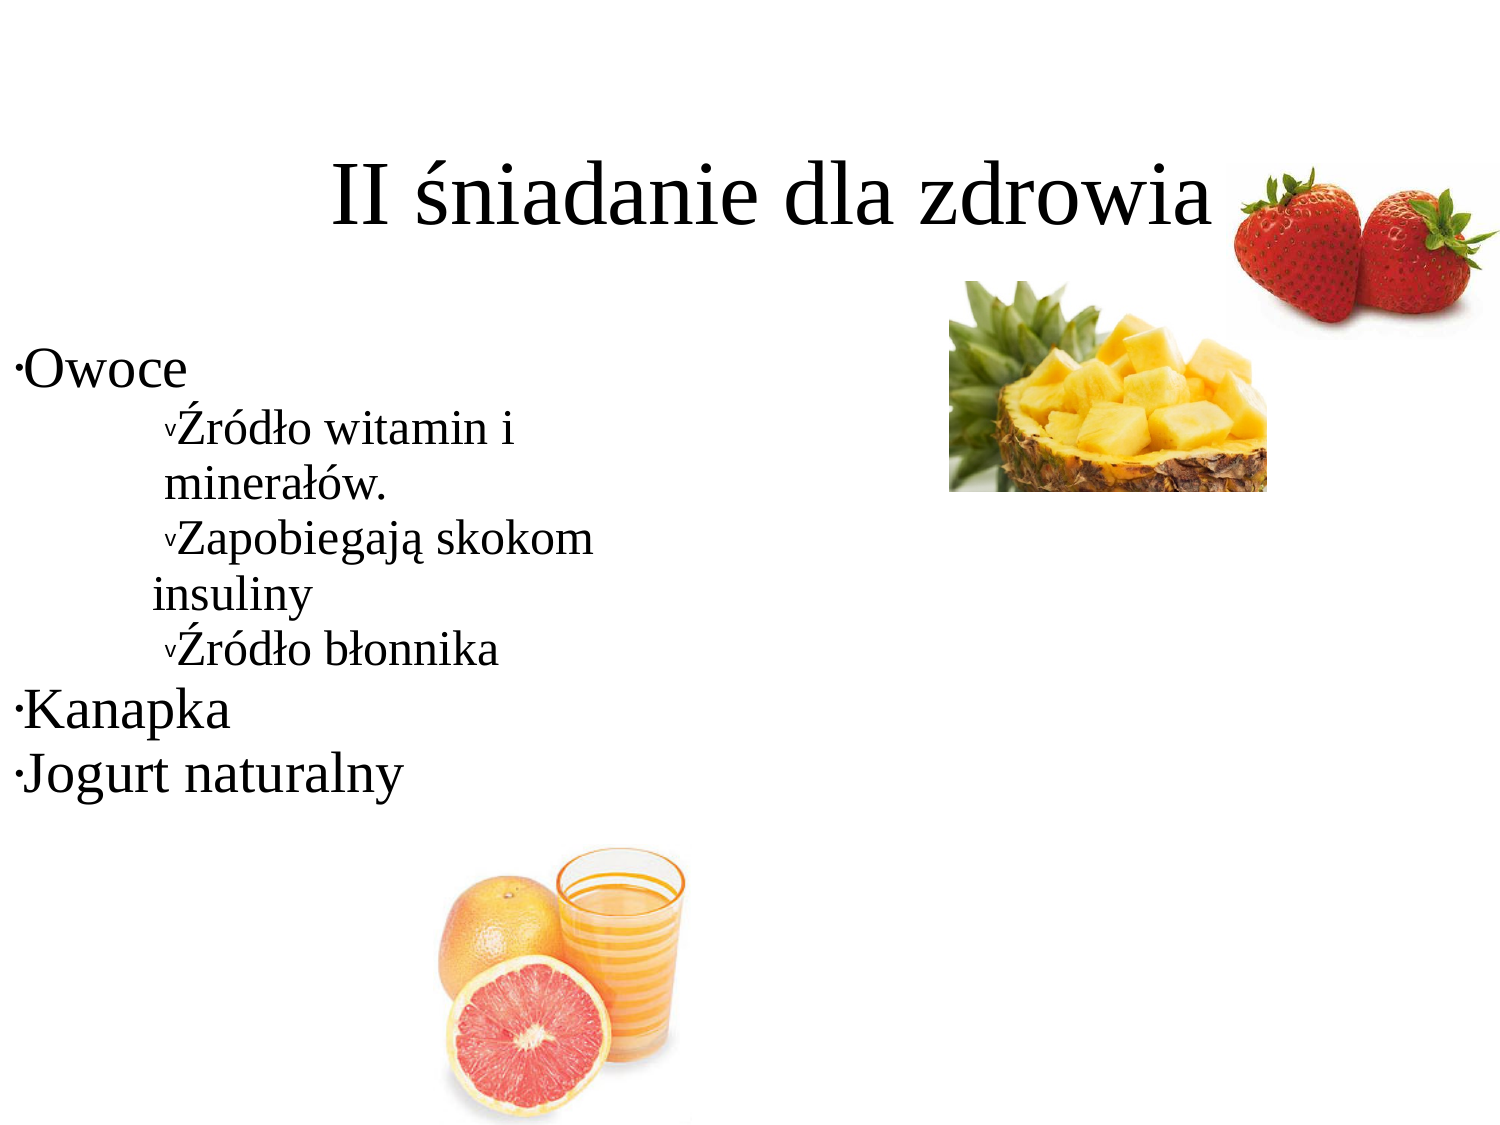

II śniadanie dla zdrowia
Owoce
Źródło witamin i minerałów.
Zapobiegają skokom
 insuliny
Źródło błonnika
Kanapka
Jogurt naturalny